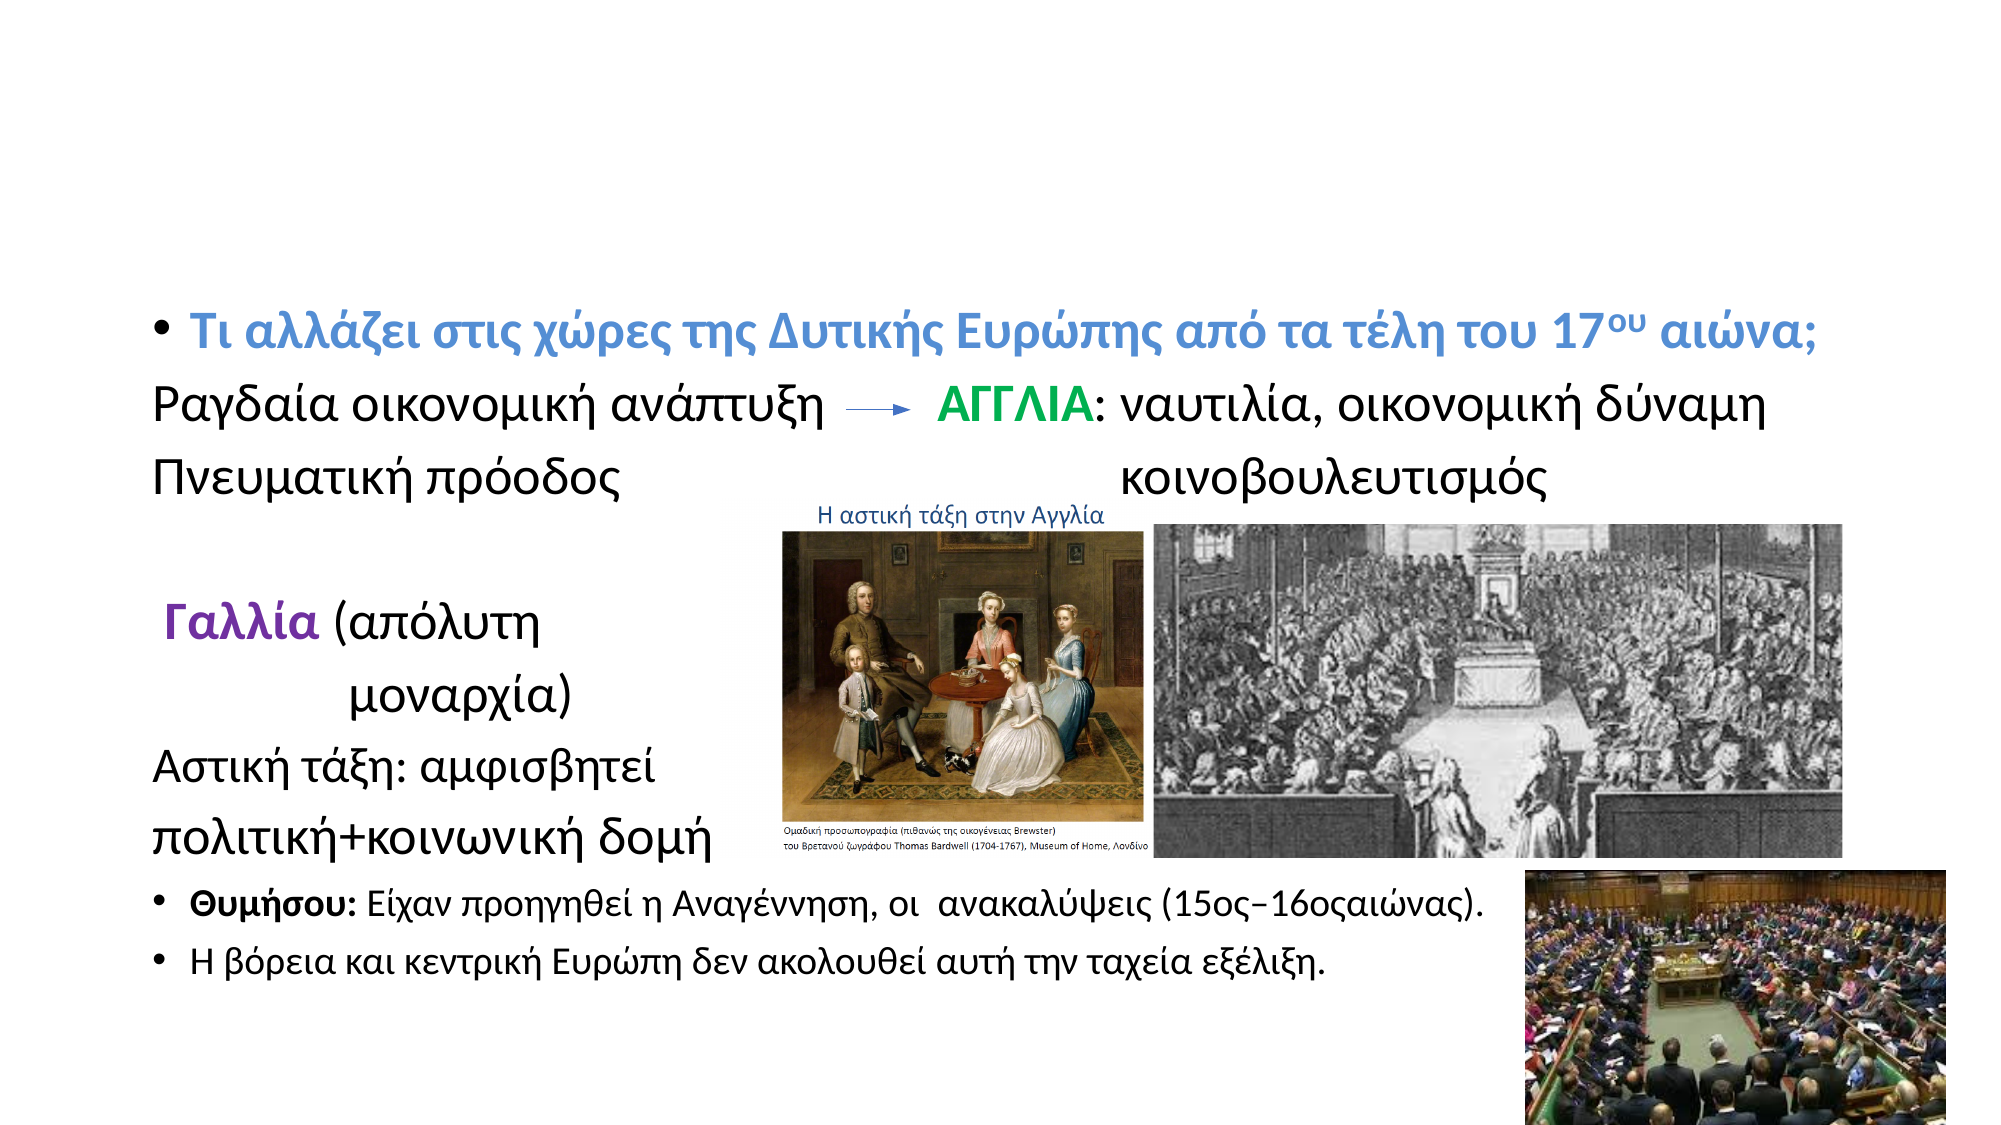

#
Τι αλλάζει στις χώρες της Δυτικής Ευρώπης από τα τέλη του 17ου αιώνα;
Ραγδαία οικονομική ανάπτυξη ΑΓΓΛΙΑ: ναυτιλία, οικονομική δύναμη
Πνευματική πρόοδος κοινοβουλευτισμός
 Γαλλία (απόλυτη
 μοναρχία)
Αστική τάξη: αμφισβητεί
πολιτική+κοινωνική δομή
Θυμήσου: Είχαν προηγηθεί η Αναγέννηση, οι ανακαλύψεις (15ος–16οςαιώνας).
Η βόρεια και κεντρική Ευρώπη δεν ακολουθεί αυτή την ταχεία εξέλιξη.